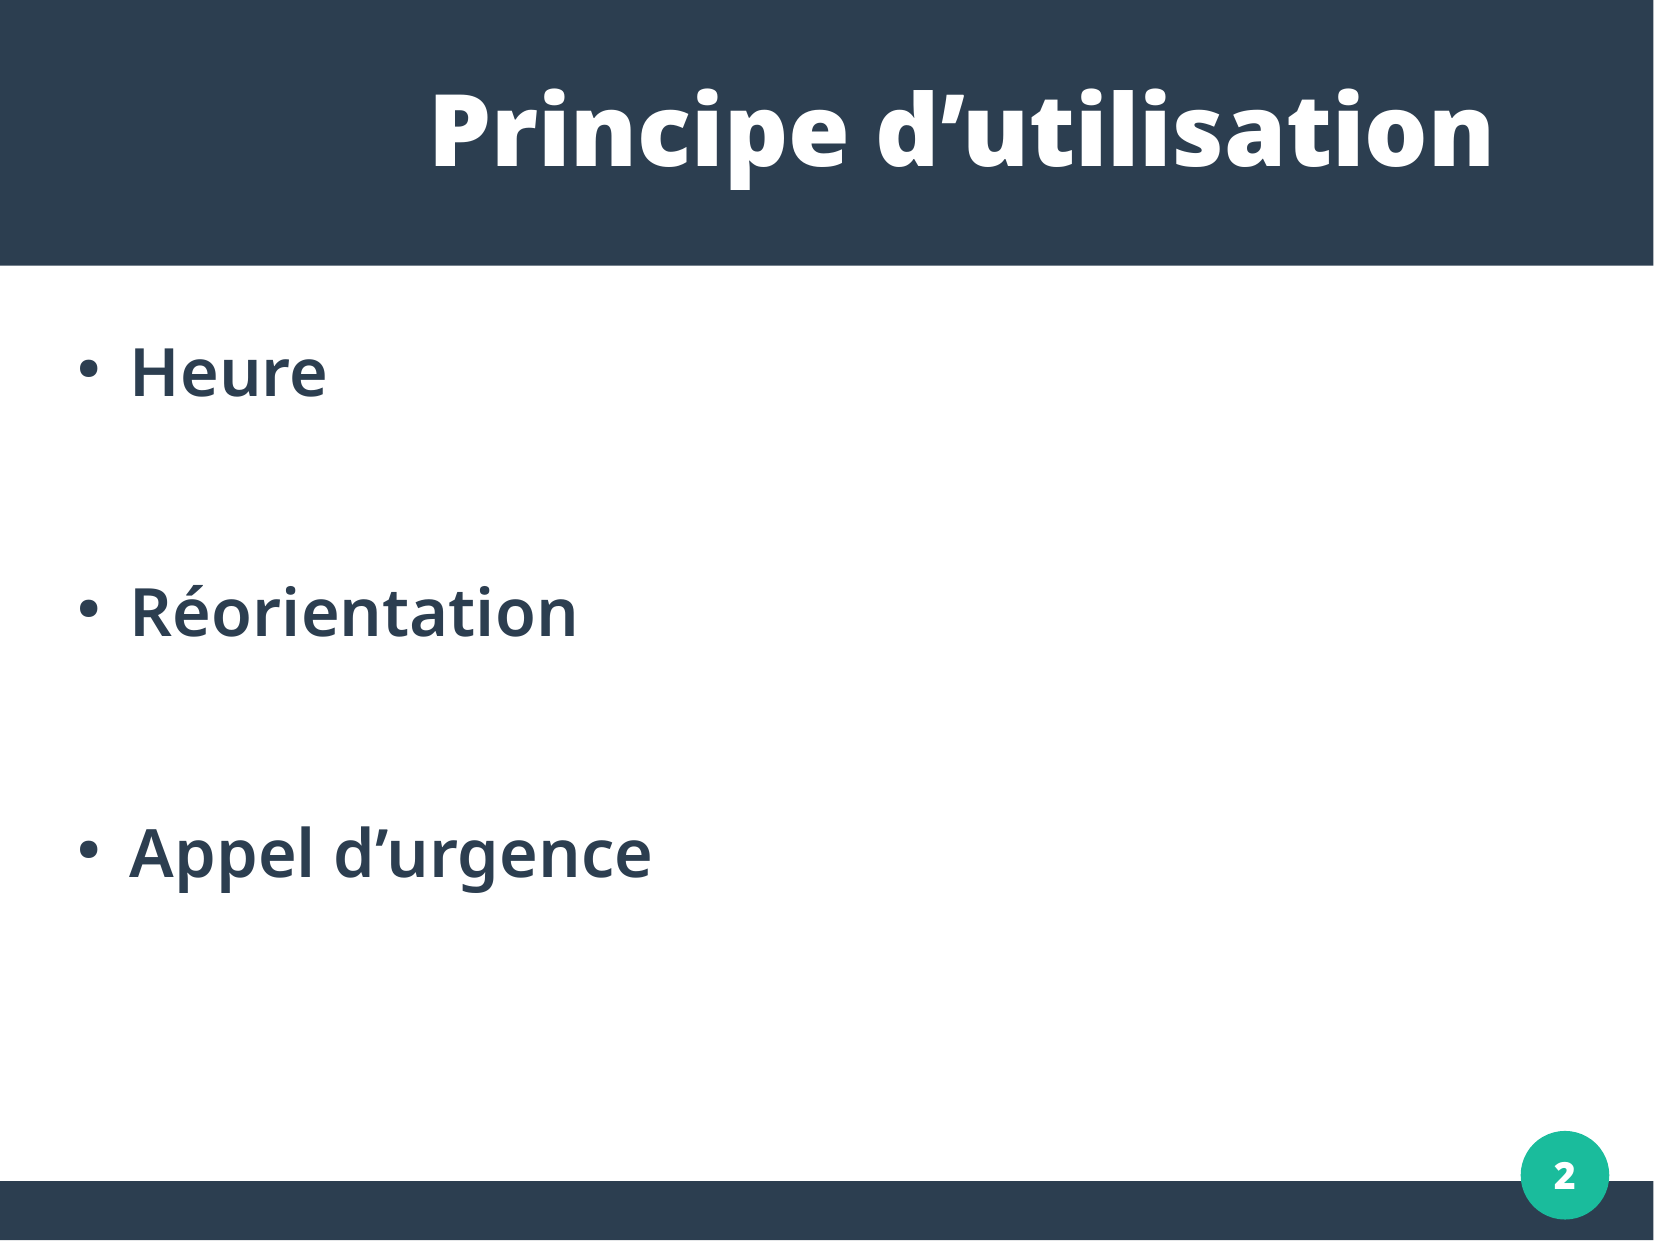

# Principe d’utilisation
Heure
Réorientation
Appel d’urgence
2